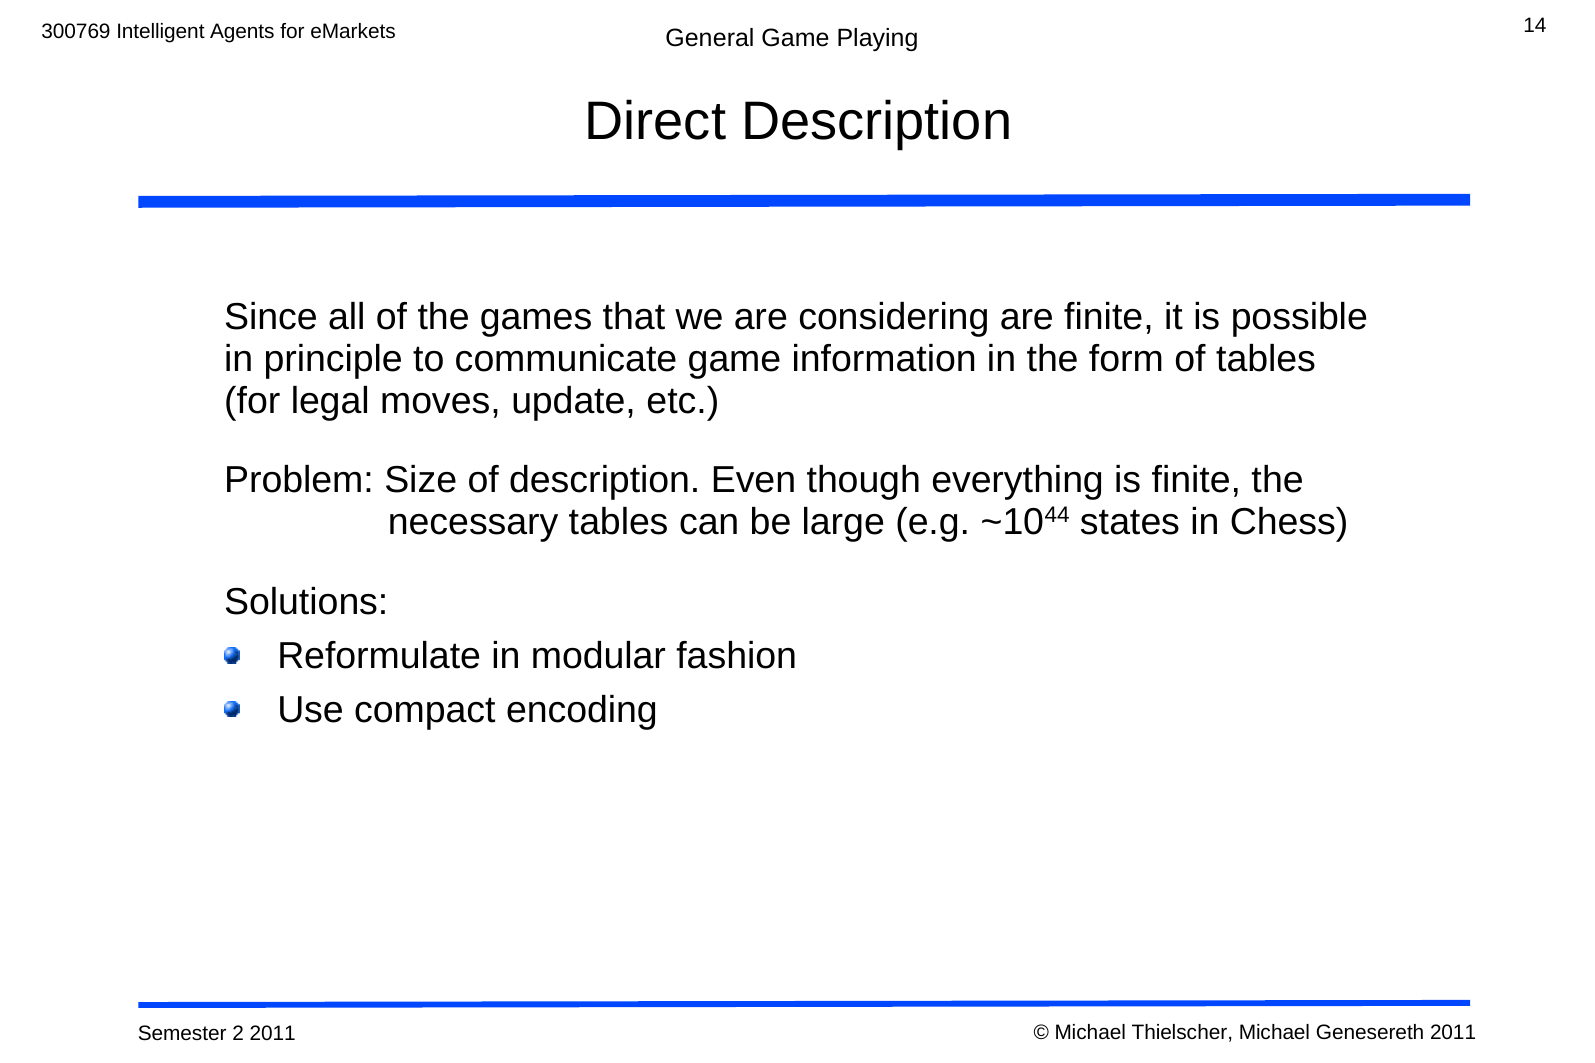

# Direct Description
Since all of the games that we are considering are finite, it is possible in principle to communicate game information in the form of tables (for legal moves, update, etc.)
Problem: Size of description. Even though everything is finite, the necessary tables can be large (e.g. ~1044 states in Chess)
Solutions:
Reformulate in modular fashion
Use compact encoding